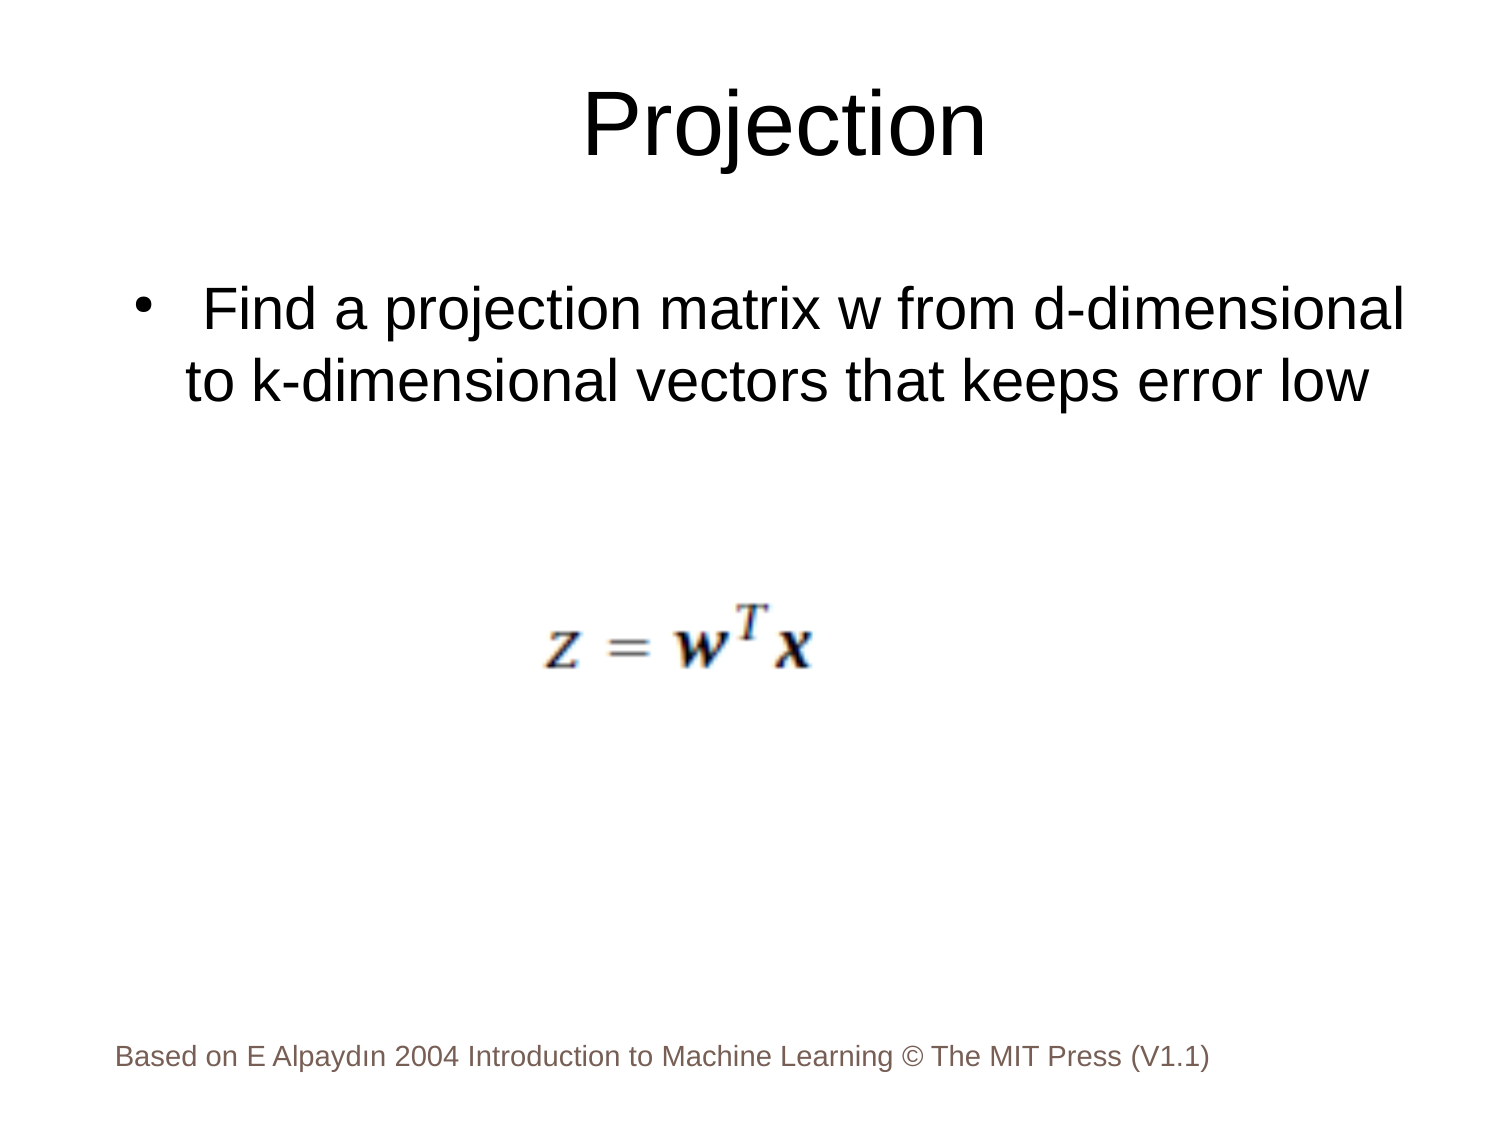

# Projection
 Find a projection matrix w from d-dimensional to k-dimensional vectors that keeps error low
Based on E Alpaydın 2004 Introduction to Machine Learning © The MIT Press (V1.1)